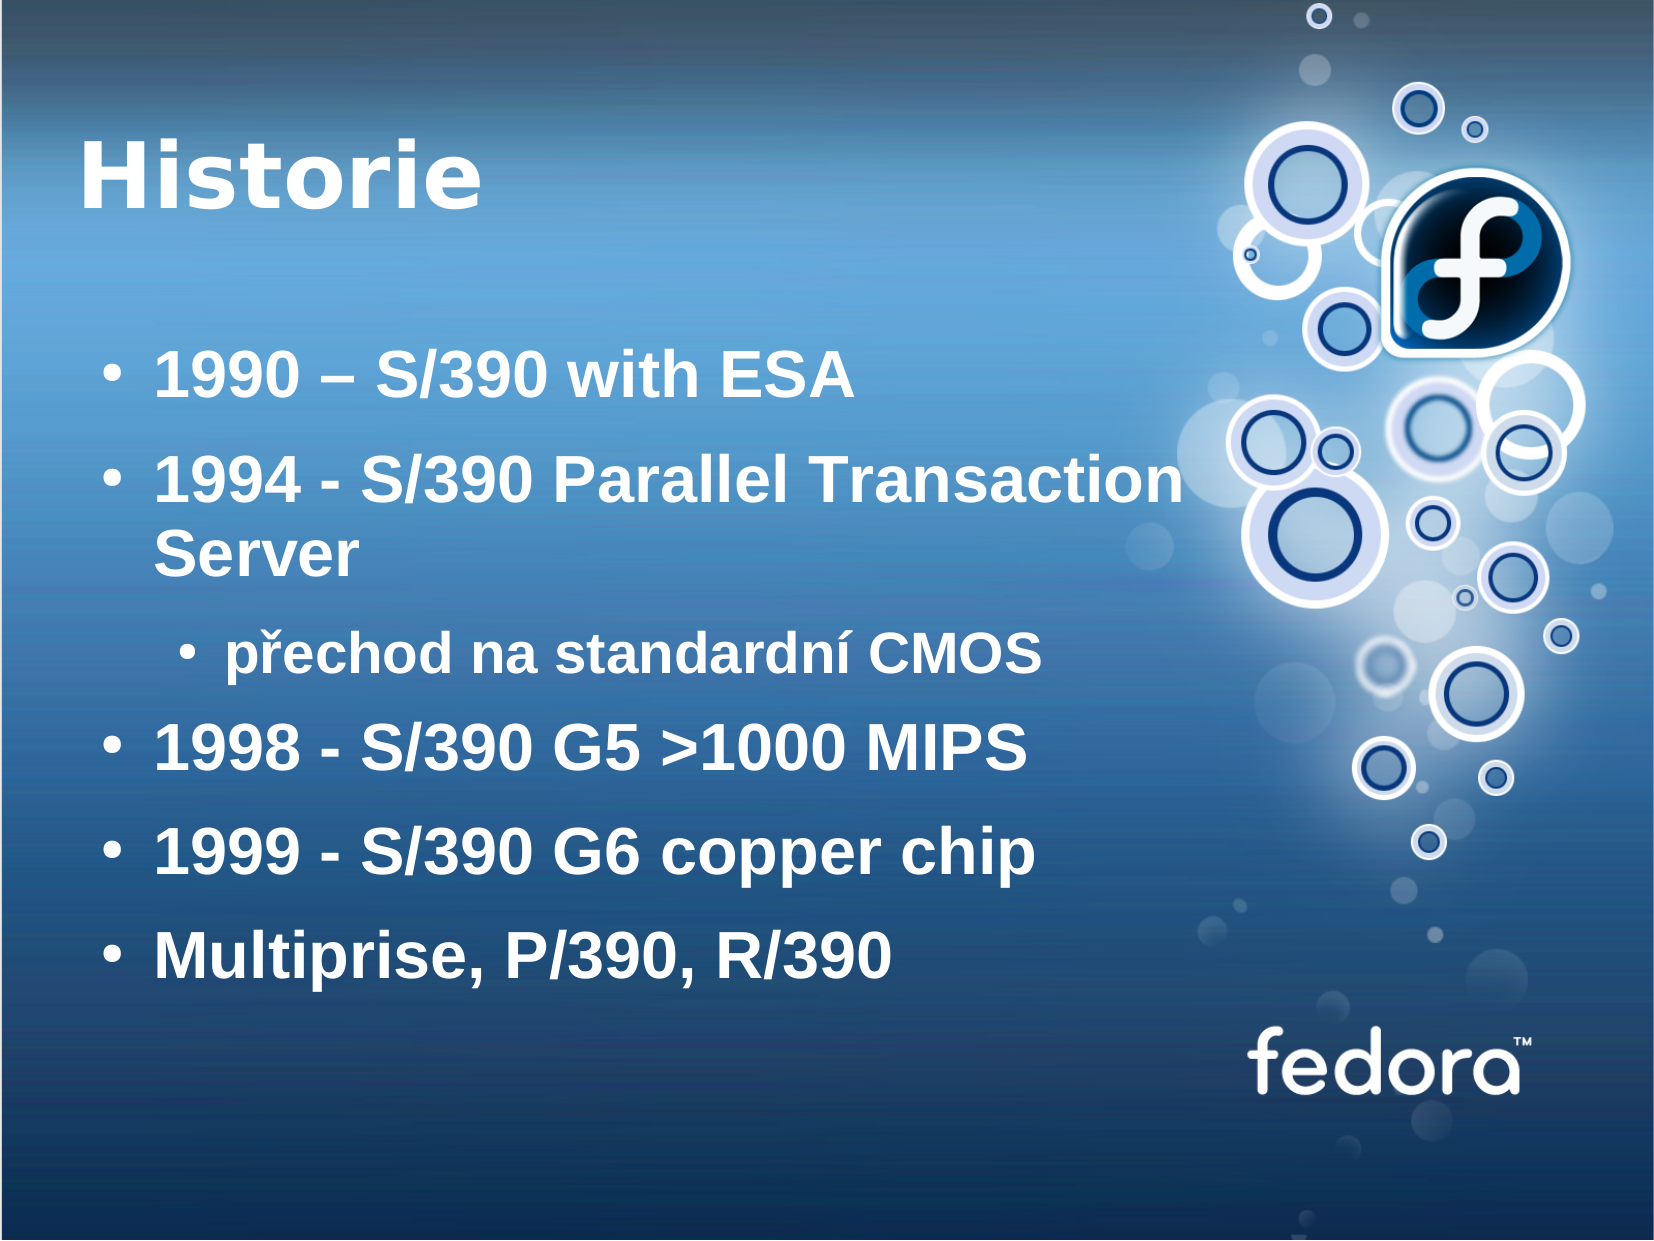

# Historie
1990 – S/390 with ESA
1994 - S/390 Parallel Transaction Server
přechod na standardní CMOS
1998 - S/390 G5 >1000 MIPS
1999 - S/390 G6 copper chip
Multiprise, P/390, R/390